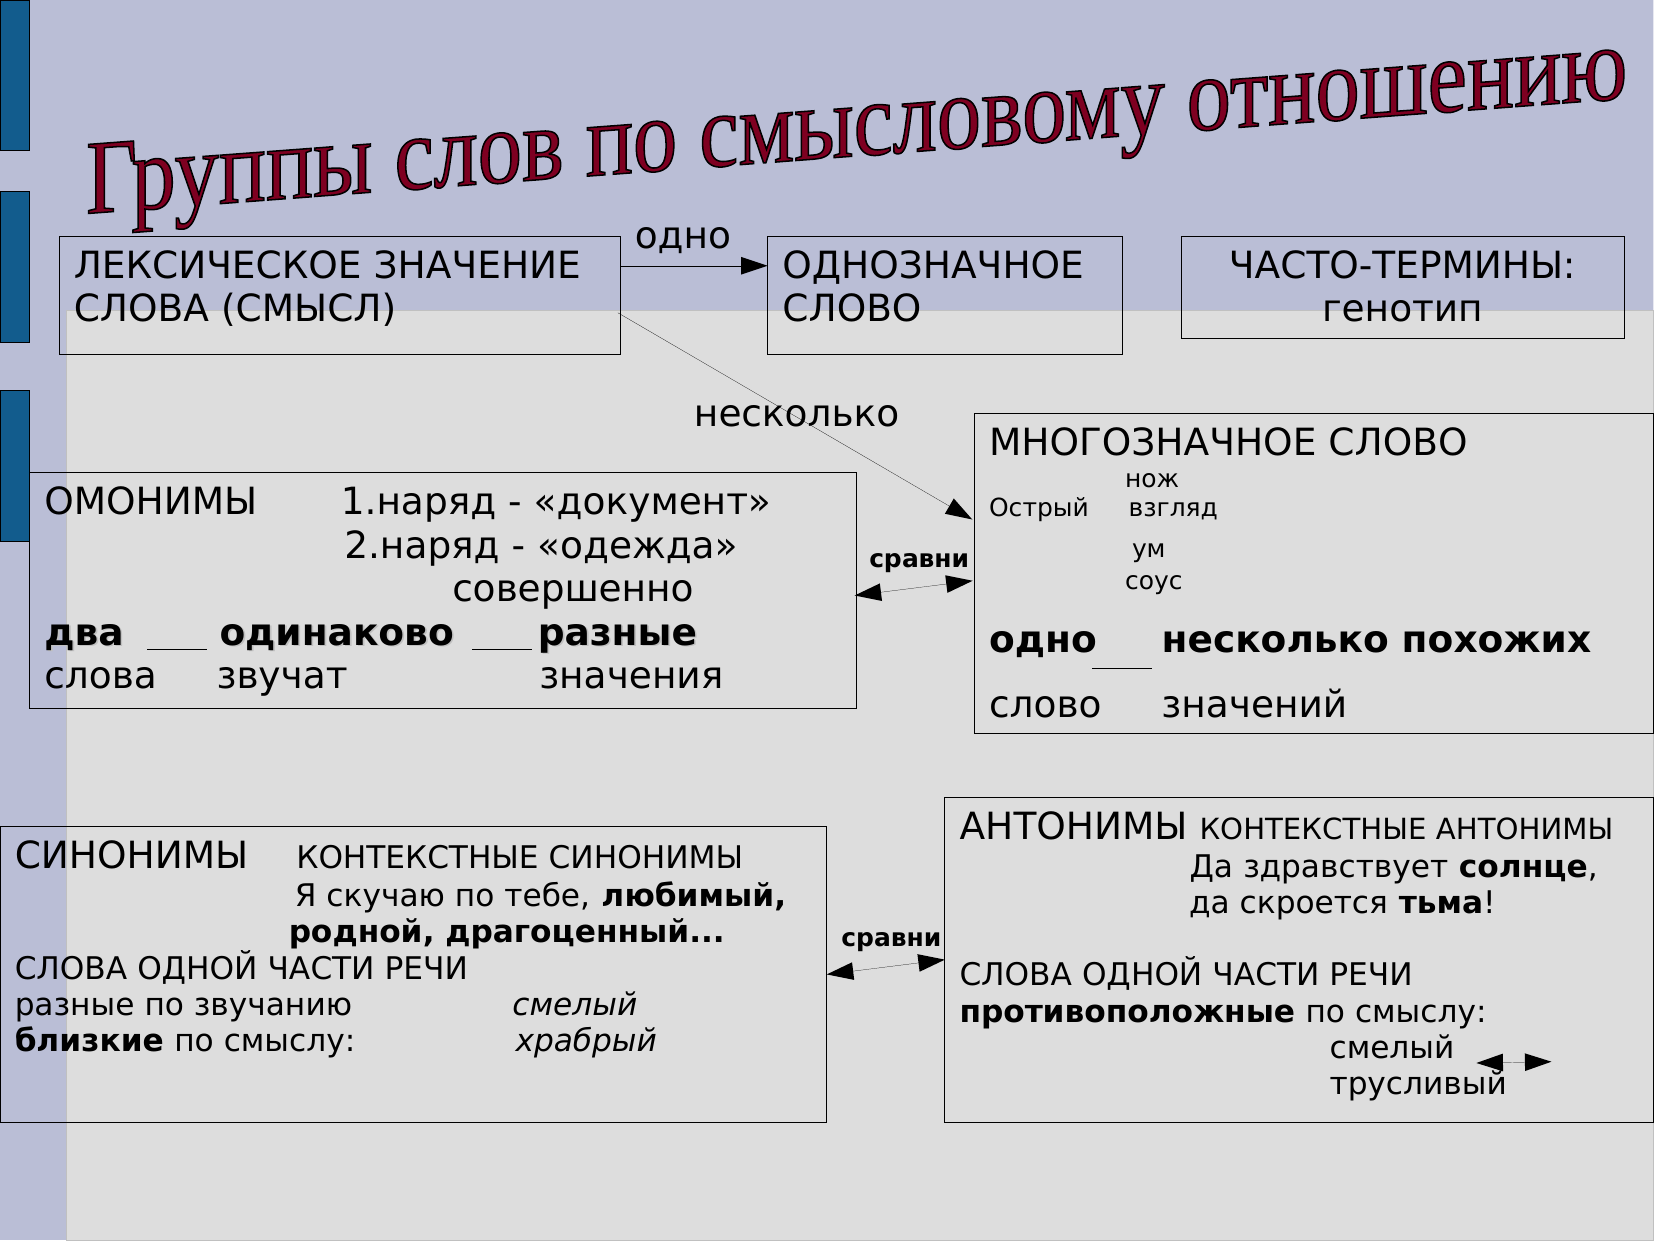

Группы слов по смысловому отношению
одно
ЛЕКСИЧЕСКОЕ ЗНАЧЕНИЕ СЛОВА (СМЫСЛ)
ОДНОЗНАЧНОЕ СЛОВО
ЧАСТО-ТЕРМИНЫ:
генотип
несколько
МНОГОЗНАЧНОЕ СЛОВО
 нож
Острый взгляд
 ум
 соус
одно несколько похожих
слово значений
ОМОНИМЫ 1.наряд - «документ»
 2.наряд - «одежда»
 совершенно
два одинаково разные
слова звучат значения
сравни
АНТОНИМЫ КОНТЕКСТНЫЕ АНТОНИМЫ
 Да здравствует солнце, да скроется тьма!
СЛОВА ОДНОЙ ЧАСТИ РЕЧИ
противоположные по смыслу:
 смелый
 трусливый
СИНОНИМЫ КОНТЕКСТНЫЕ СИНОНИМЫ
 Я скучаю по тебе, любимый, родной, драгоценный...
СЛОВА ОДНОЙ ЧАСТИ РЕЧИ
разные по звучанию смелый
близкие по смыслу: храбрый
сравни